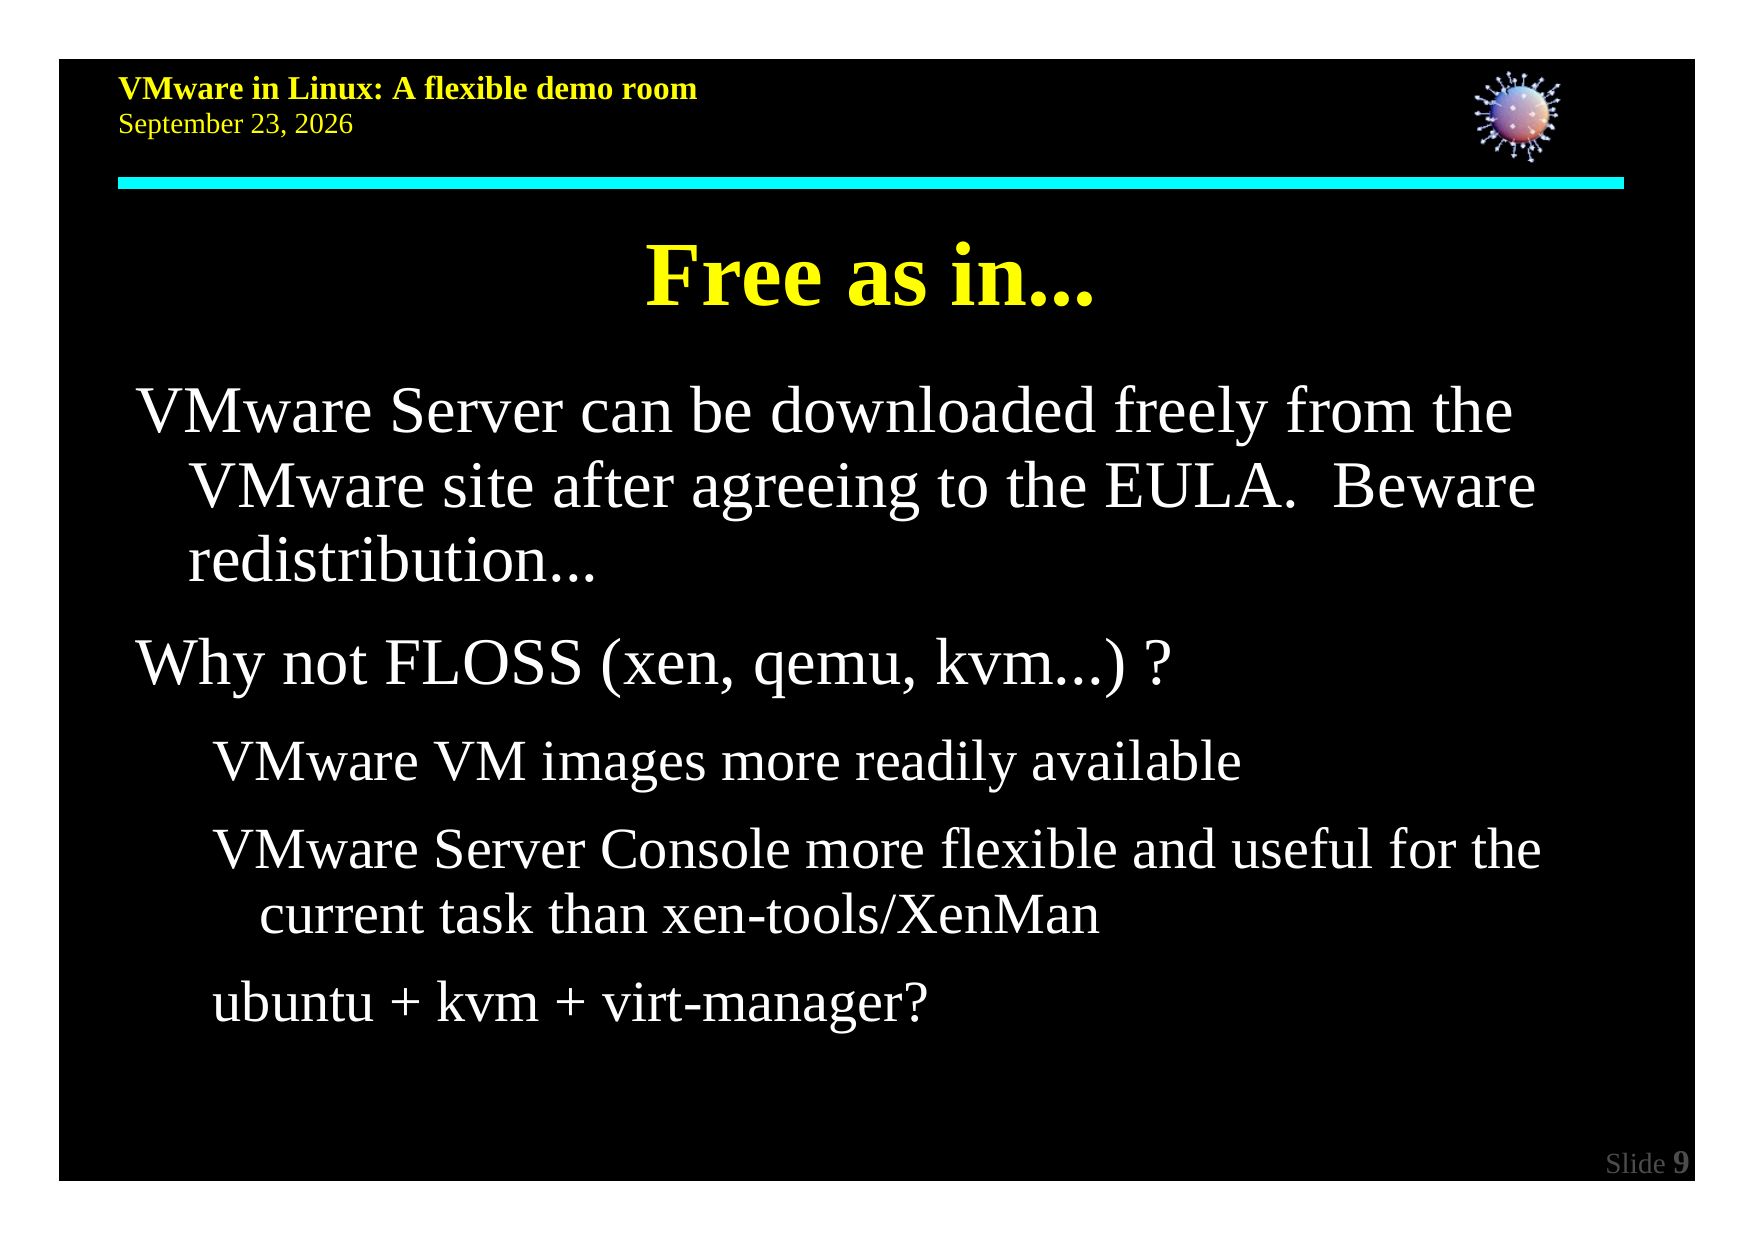

# Free as in...
VMware Server can be downloaded freely from the VMware site after agreeing to the EULA. Beware redistribution...
Why not FLOSS (xen, qemu, kvm...) ?
VMware VM images more readily available
VMware Server Console more flexible and useful for the current task than xen-tools/XenMan
ubuntu + kvm + virt-manager?